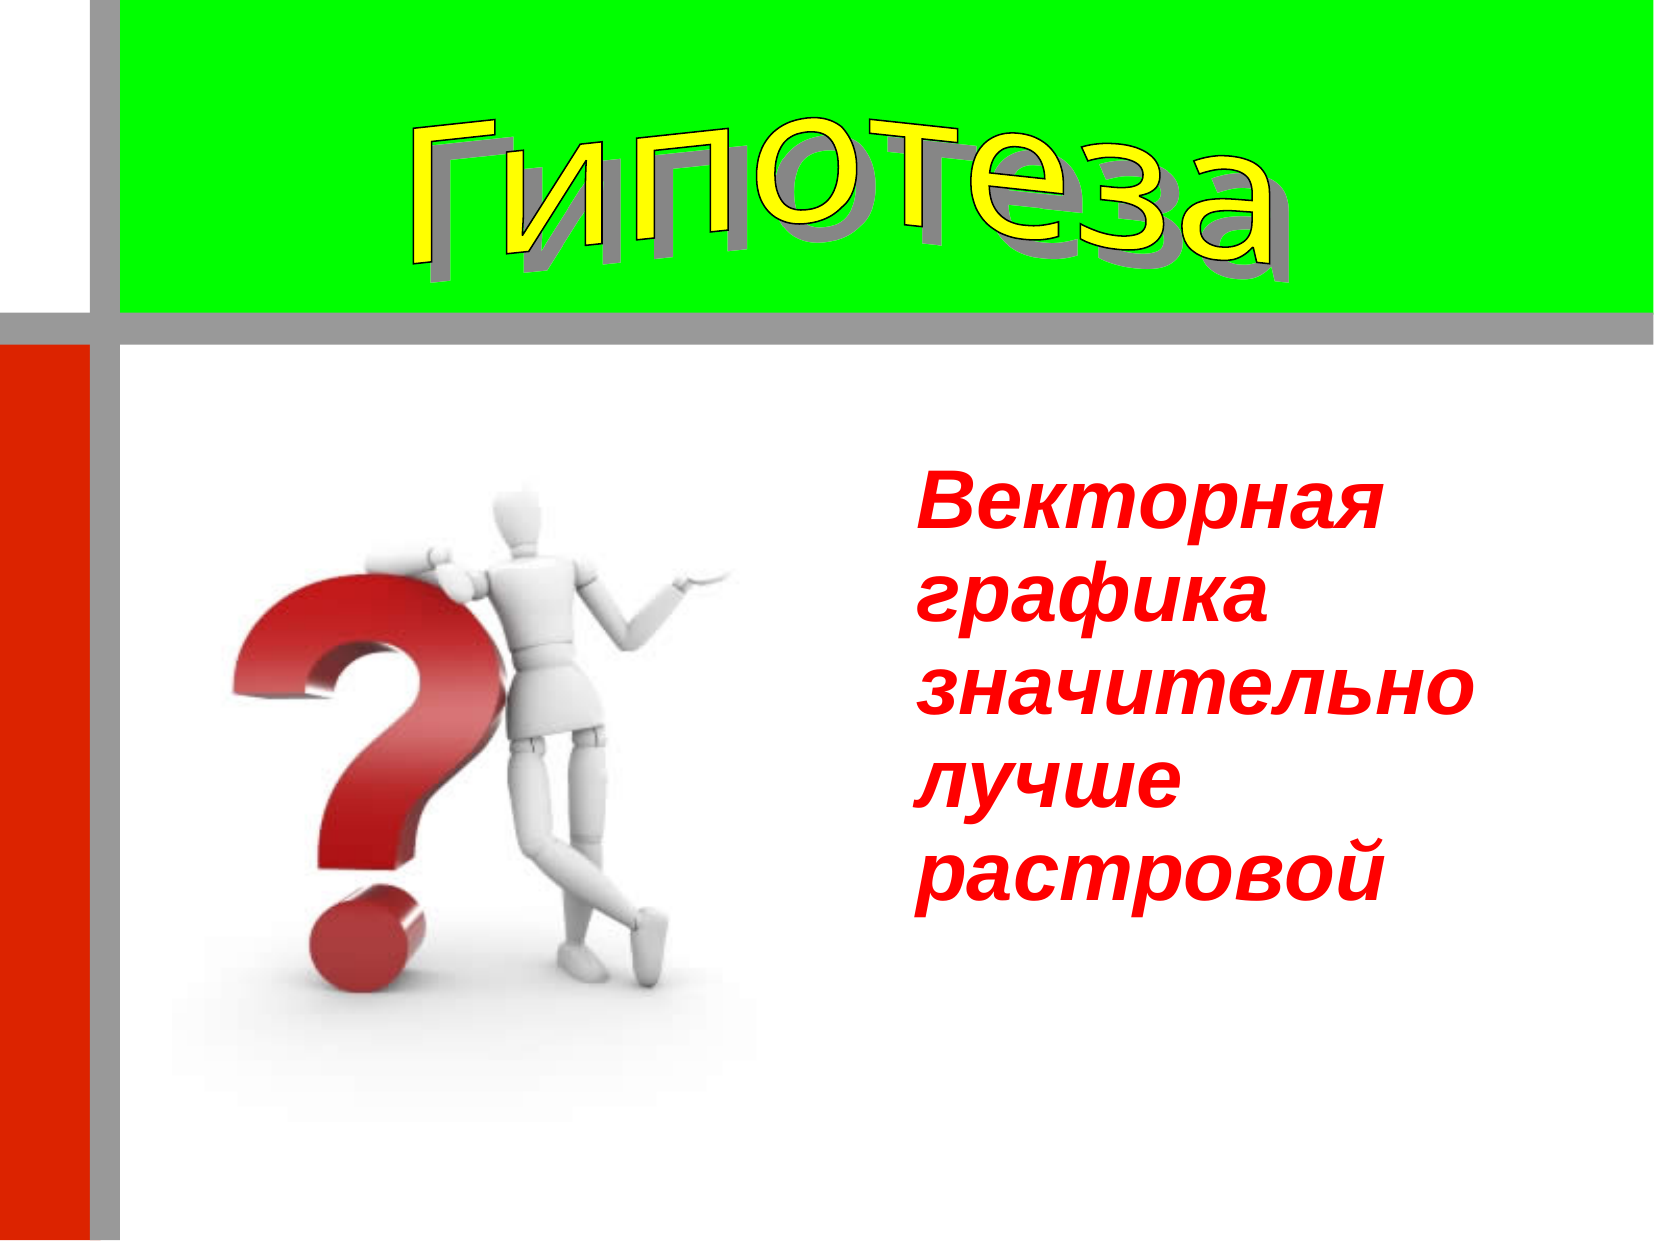

Гипотеза
#
Векторная графика значительно лучше растровой